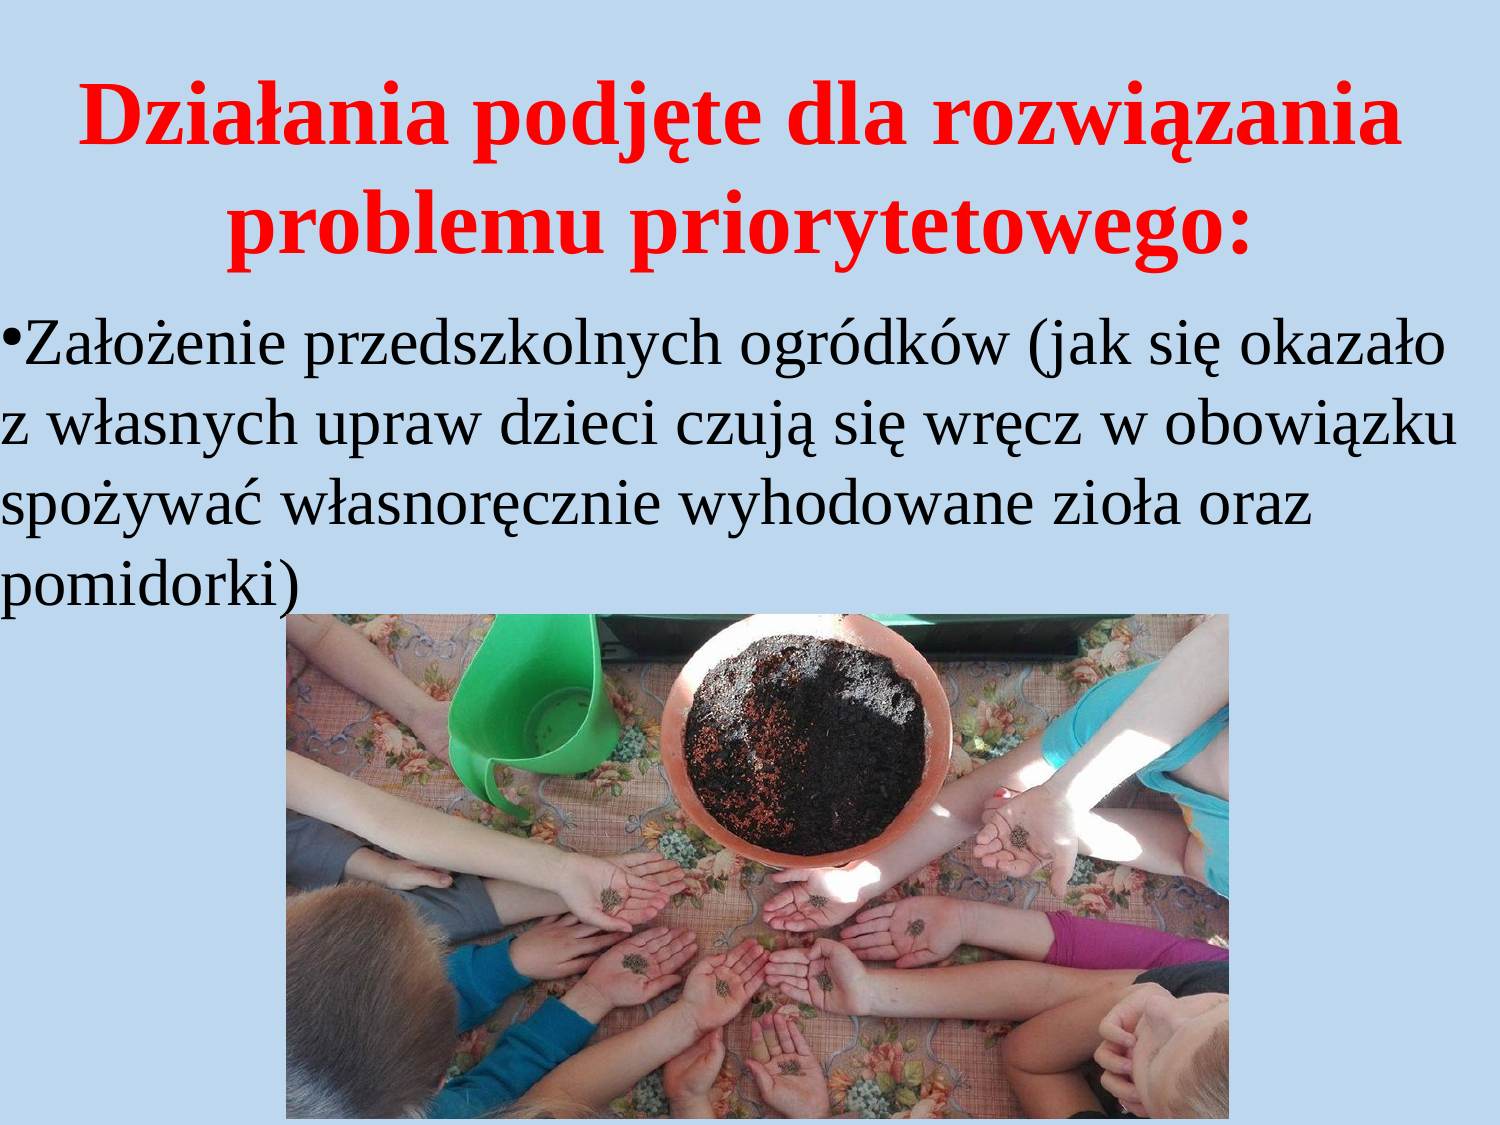

# Działania podjęte dla rozwiązania problemu priorytetowego:
Założenie przedszkolnych ogródków (jak się okazało z własnych upraw dzieci czują się wręcz w obowiązku spożywać własnoręcznie wyhodowane zioła oraz pomidorki)